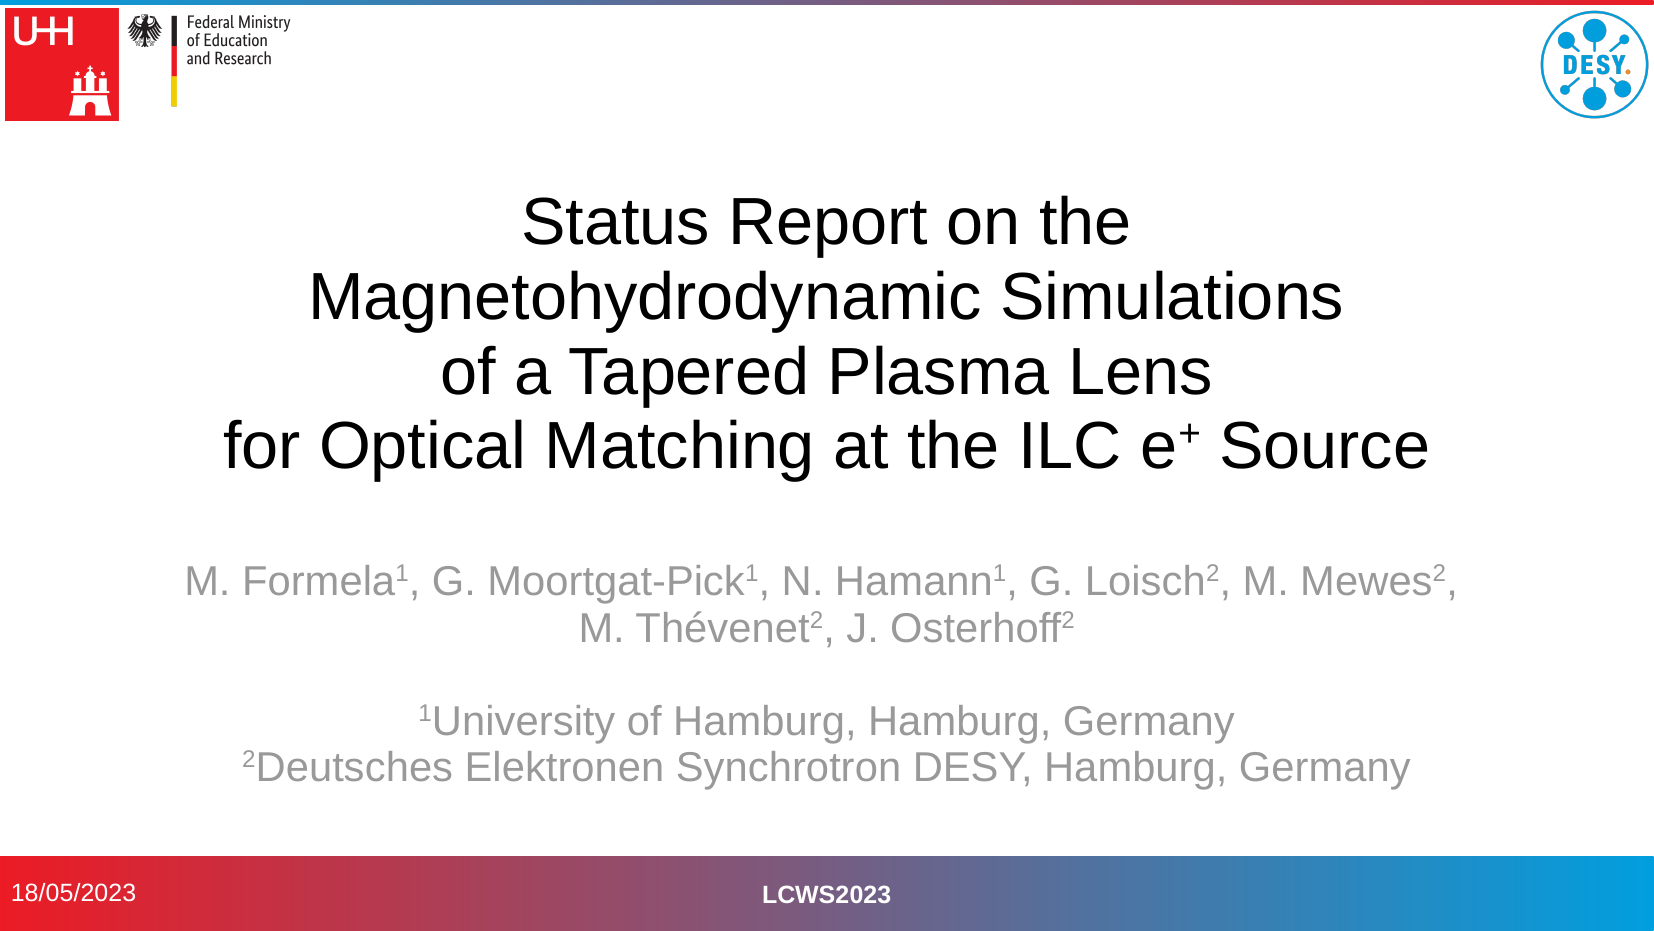

Status Report on the
Magnetohydrodynamic Simulations
of a Tapered Plasma Lens
for Optical Matching at the ILC e+ Source
M. Formela1, G. Moortgat-Pick1, N. Hamann1, G. Loisch2, M. Mewes2,
M. Thévenet2, J. Osterhoff2
1University of Hamburg, Hamburg, Germany
2Deutsches Elektronen Synchrotron DESY, Hamburg, Germany
18/05/2023
LCWS2023